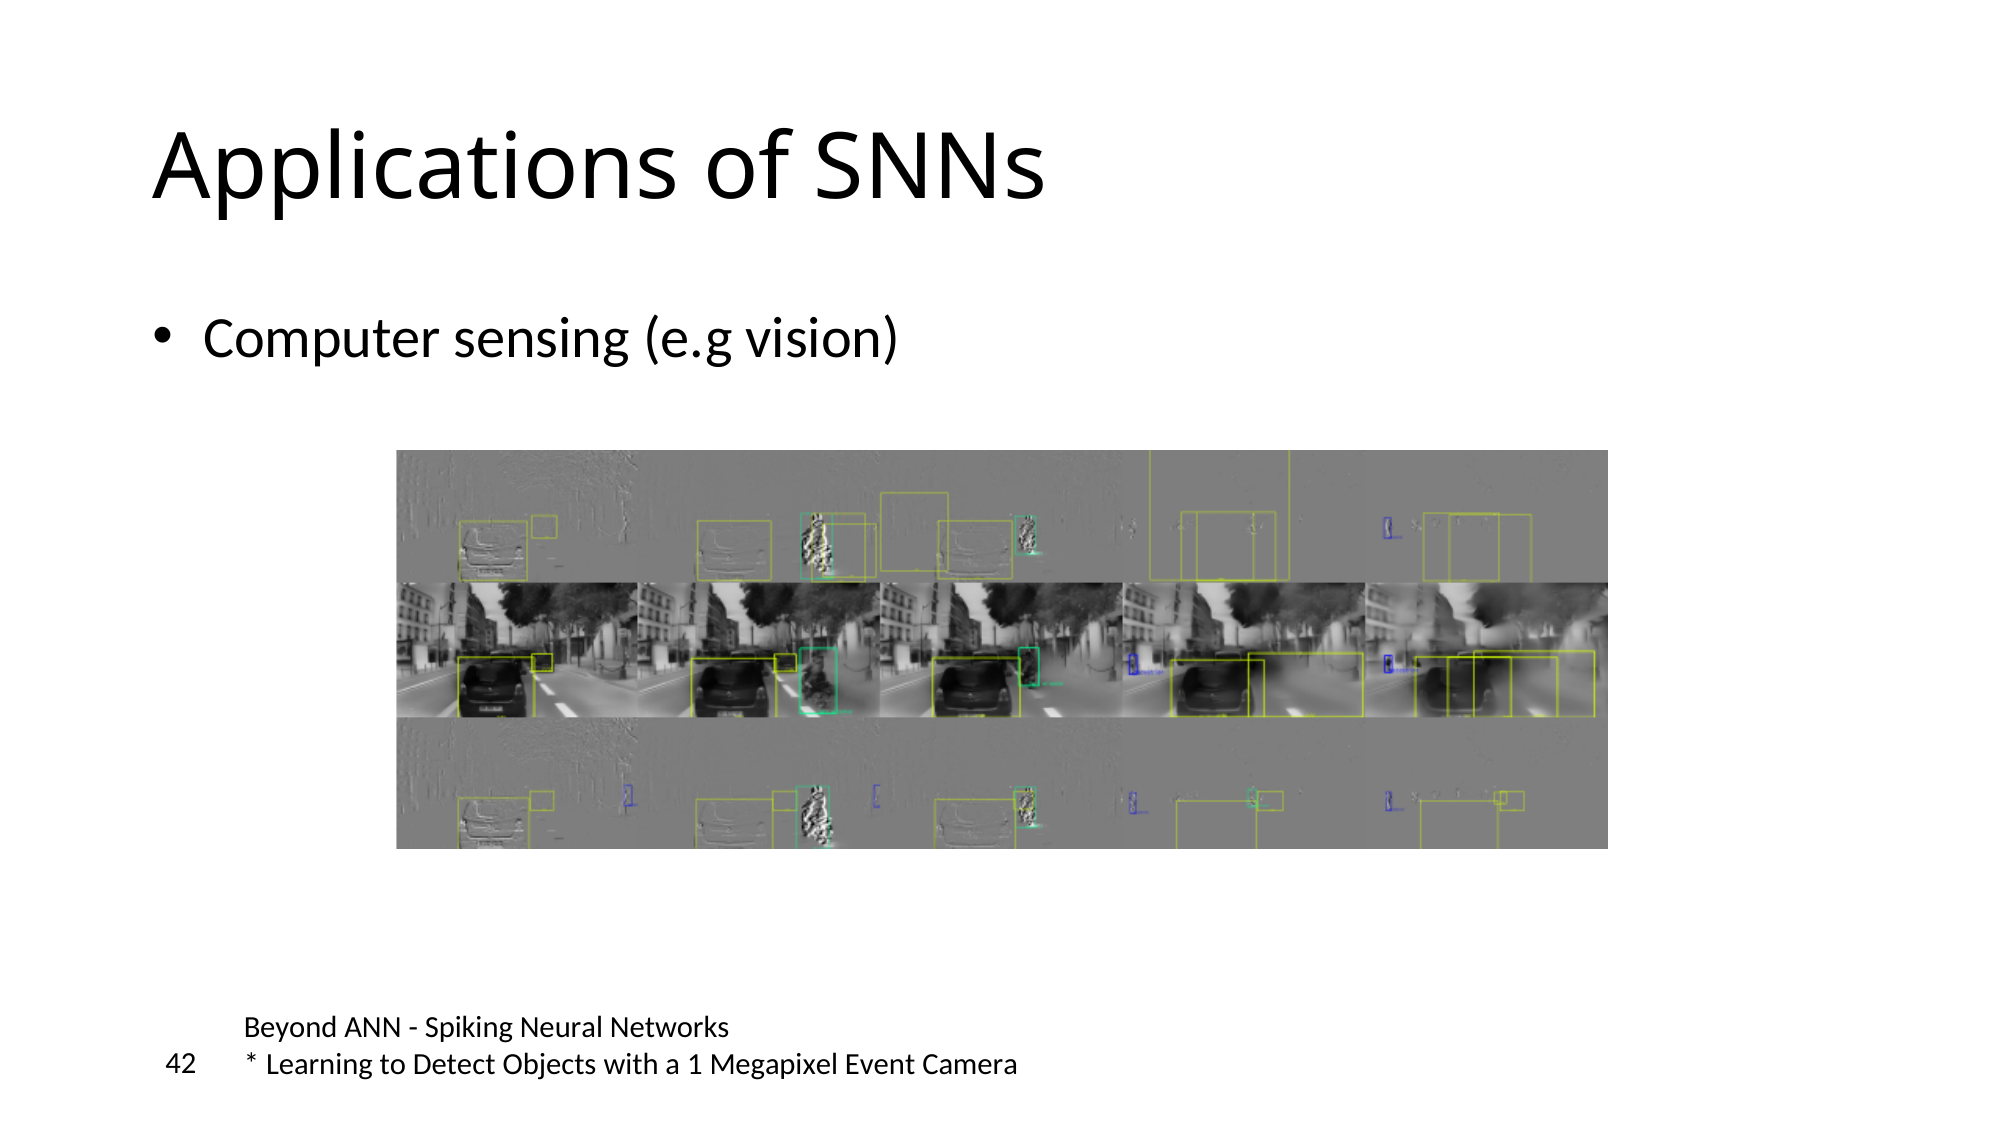

# Applications of SNNs
 Computer sensing (e.g vision)
Beyond ANN - Spiking Neural Networks
* Learning to Detect Objects with a 1 Megapixel Event Camera